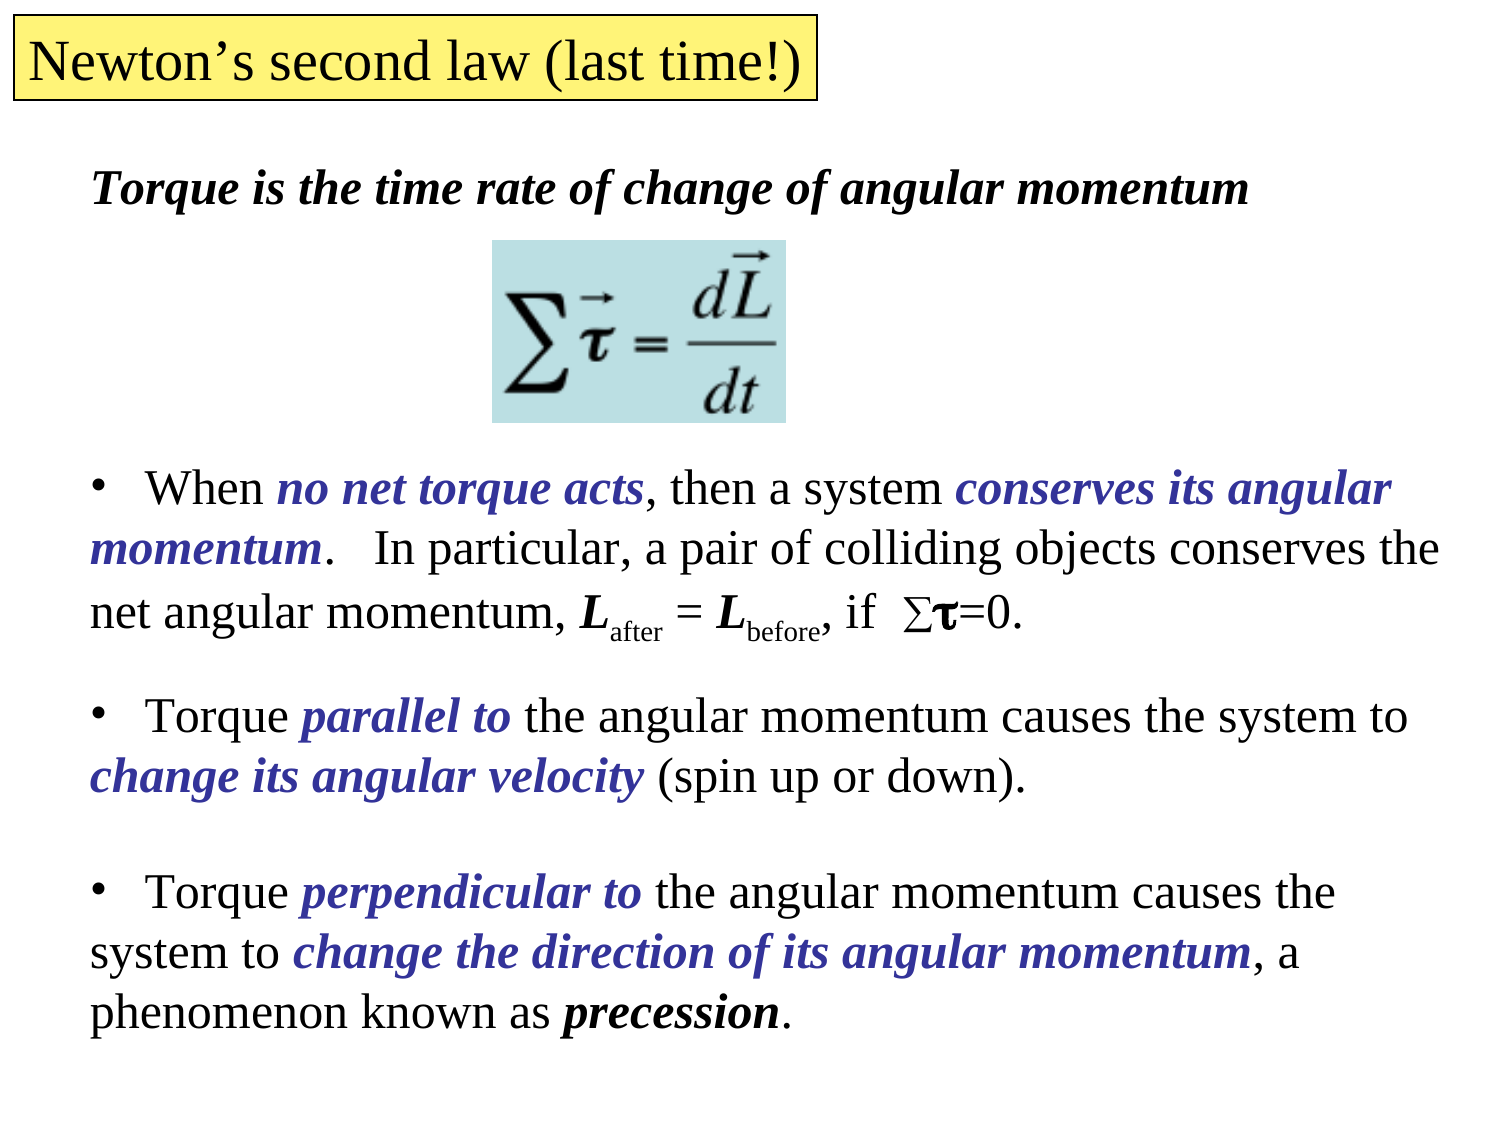

Newton’s second law (last time!)
Torque is the time rate of change of angular momentum
 When no net torque acts, then a system conserves its angular momentum. In particular, a pair of colliding objects conserves the net angular momentum, Lafter = Lbefore, if ∑τ=0.
 Torque parallel to the angular momentum causes the system to change its angular velocity (spin up or down).
 Torque perpendicular to the angular momentum causes the system to change the direction of its angular momentum, a phenomenon known as precession.